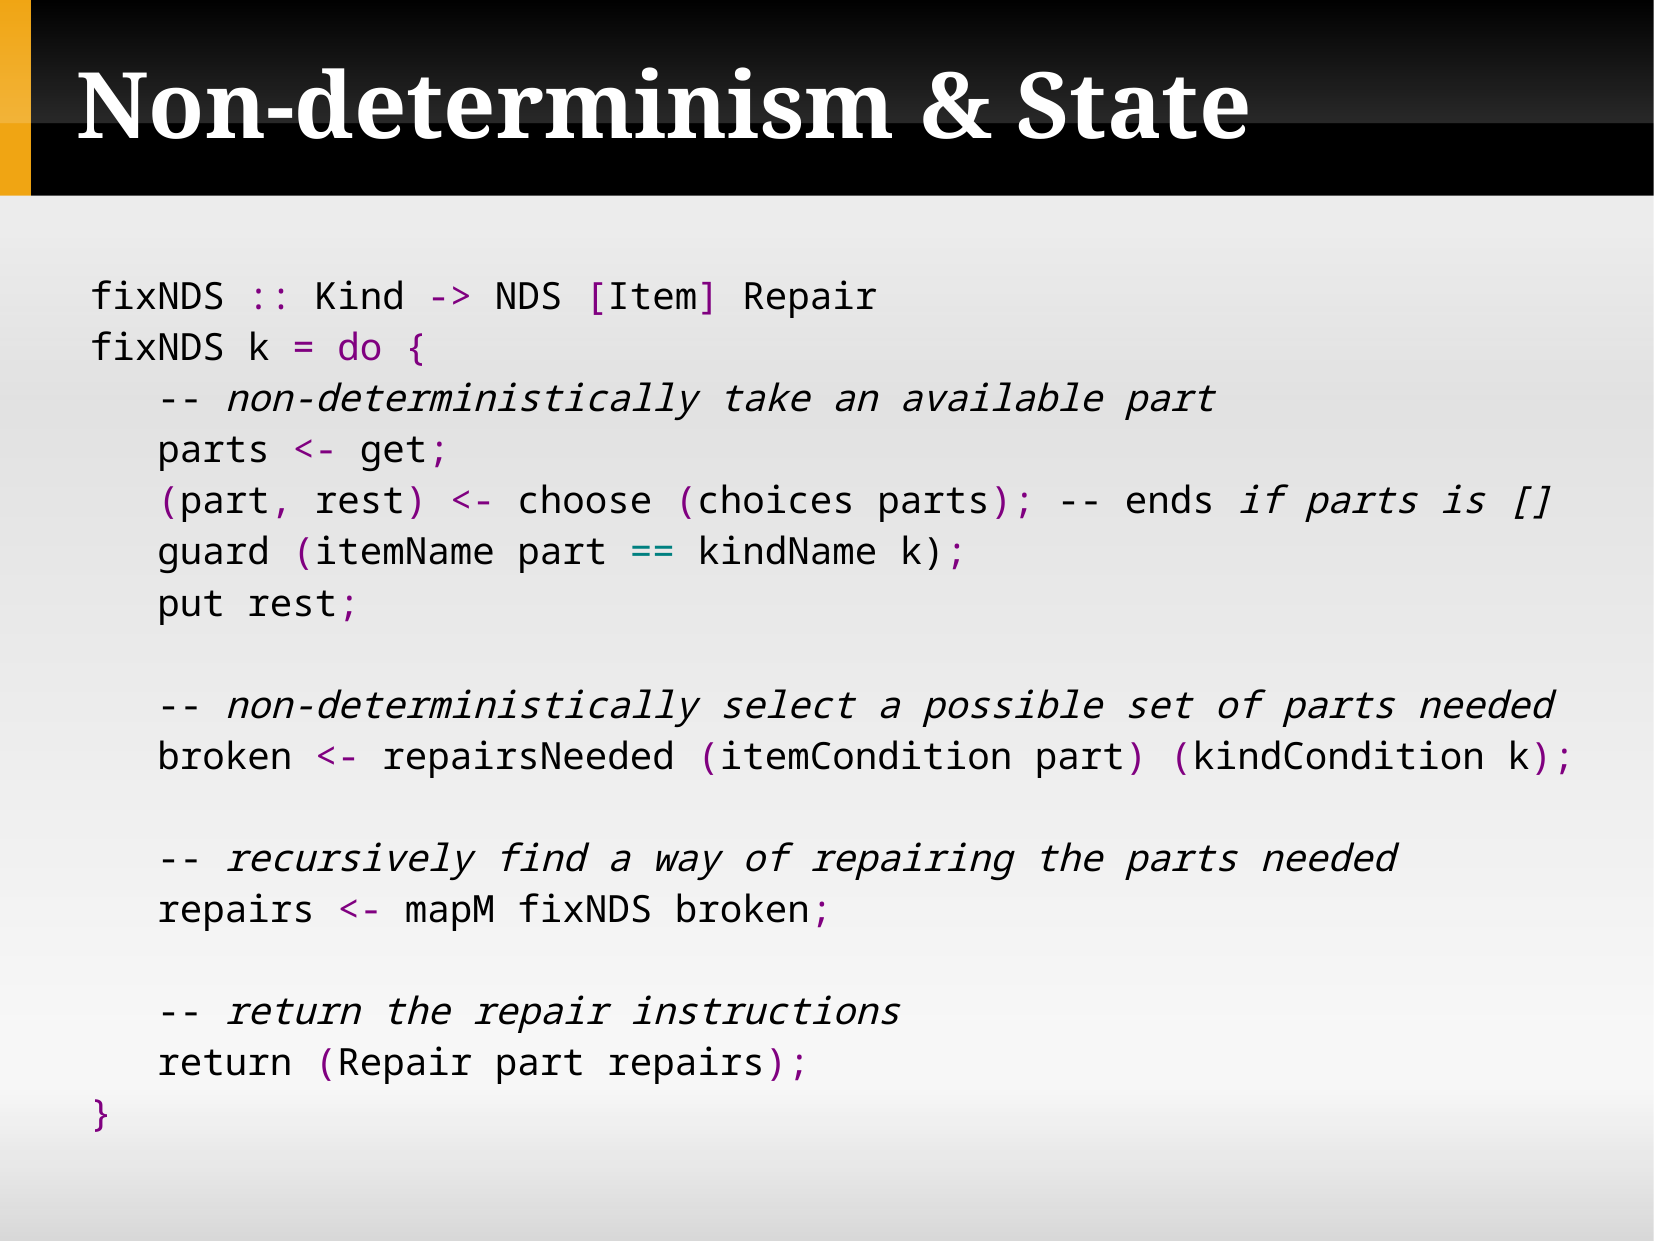

# Non-determinism & State
fixNDS :: Kind -> NDS [Item] Repair
fixNDS k = do {
 -- non-deterministically take an available part
 parts <- get;
 (part, rest) <- choose (choices parts); -- ends if parts is []
 guard (itemName part == kindName k);
 put rest;
 -- non-deterministically select a possible set of parts needed
 broken <- repairsNeeded (itemCondition part) (kindCondition k);
 -- recursively find a way of repairing the parts needed
 repairs <- mapM fixNDS broken;
 -- return the repair instructions
 return (Repair part repairs);
}